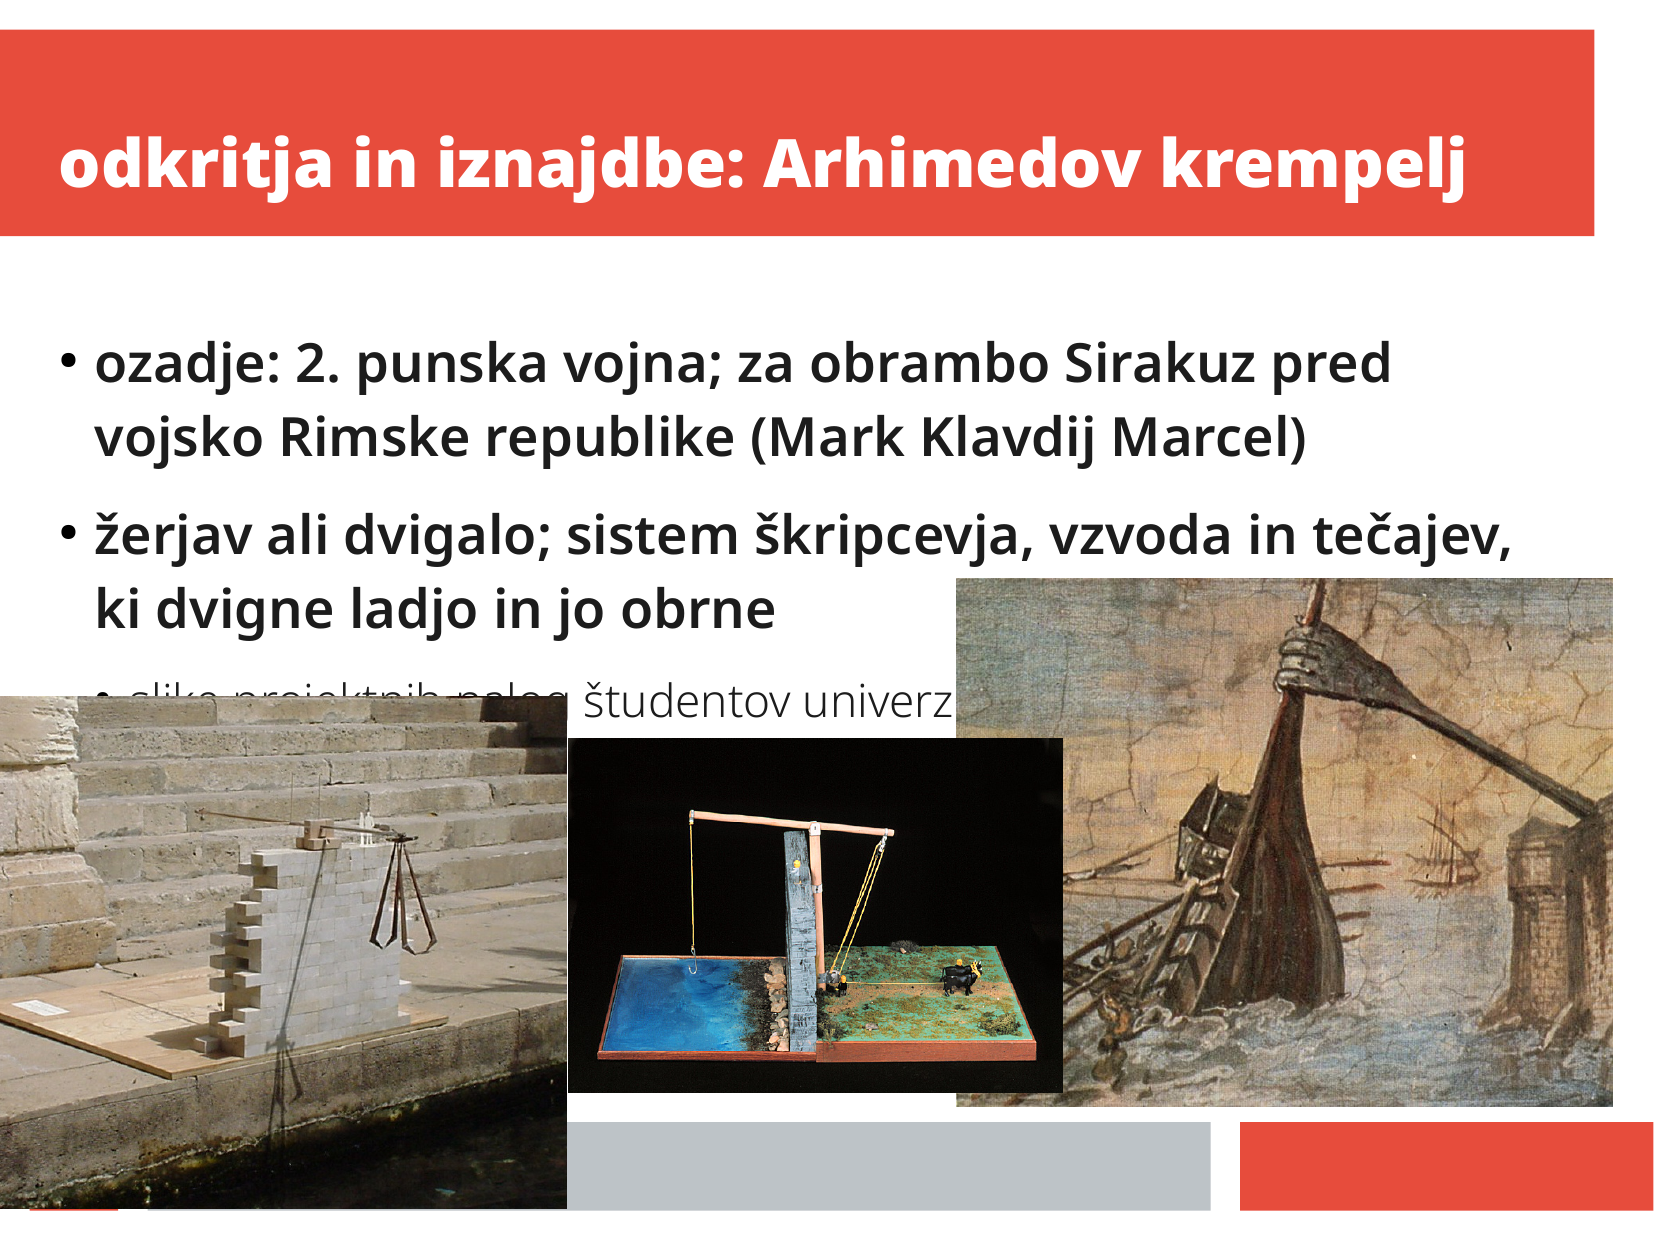

# odkritja in iznajdbe: Arhimedov krempelj
ozadje: 2. punska vojna; za obrambo Sirakuz pred vojsko Rimske republike (Mark Klavdij Marcel)
žerjav ali dvigalo; sistem škripcevja, vzvoda in tečajev, ki dvigne ladjo in jo obrne
slike projektnih nalog študentov univerze Drexel
16